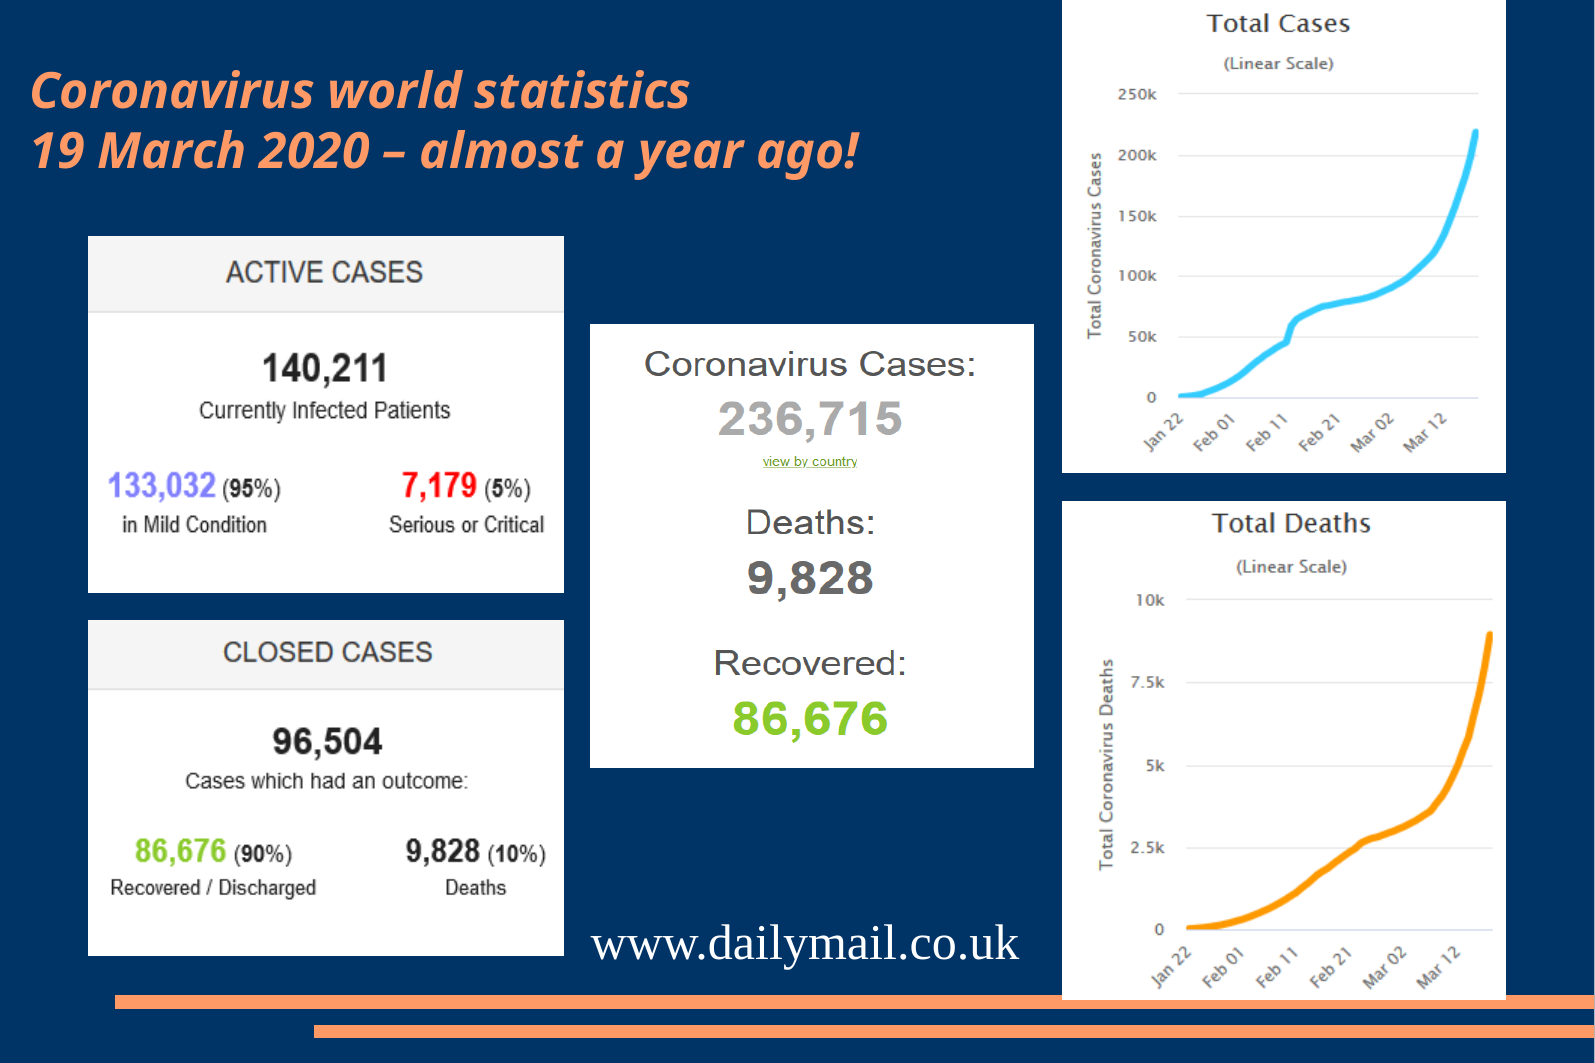

# Coronavirus world statistics 19 March 2020 – almost a year ago!
www.dailymail.co.uk